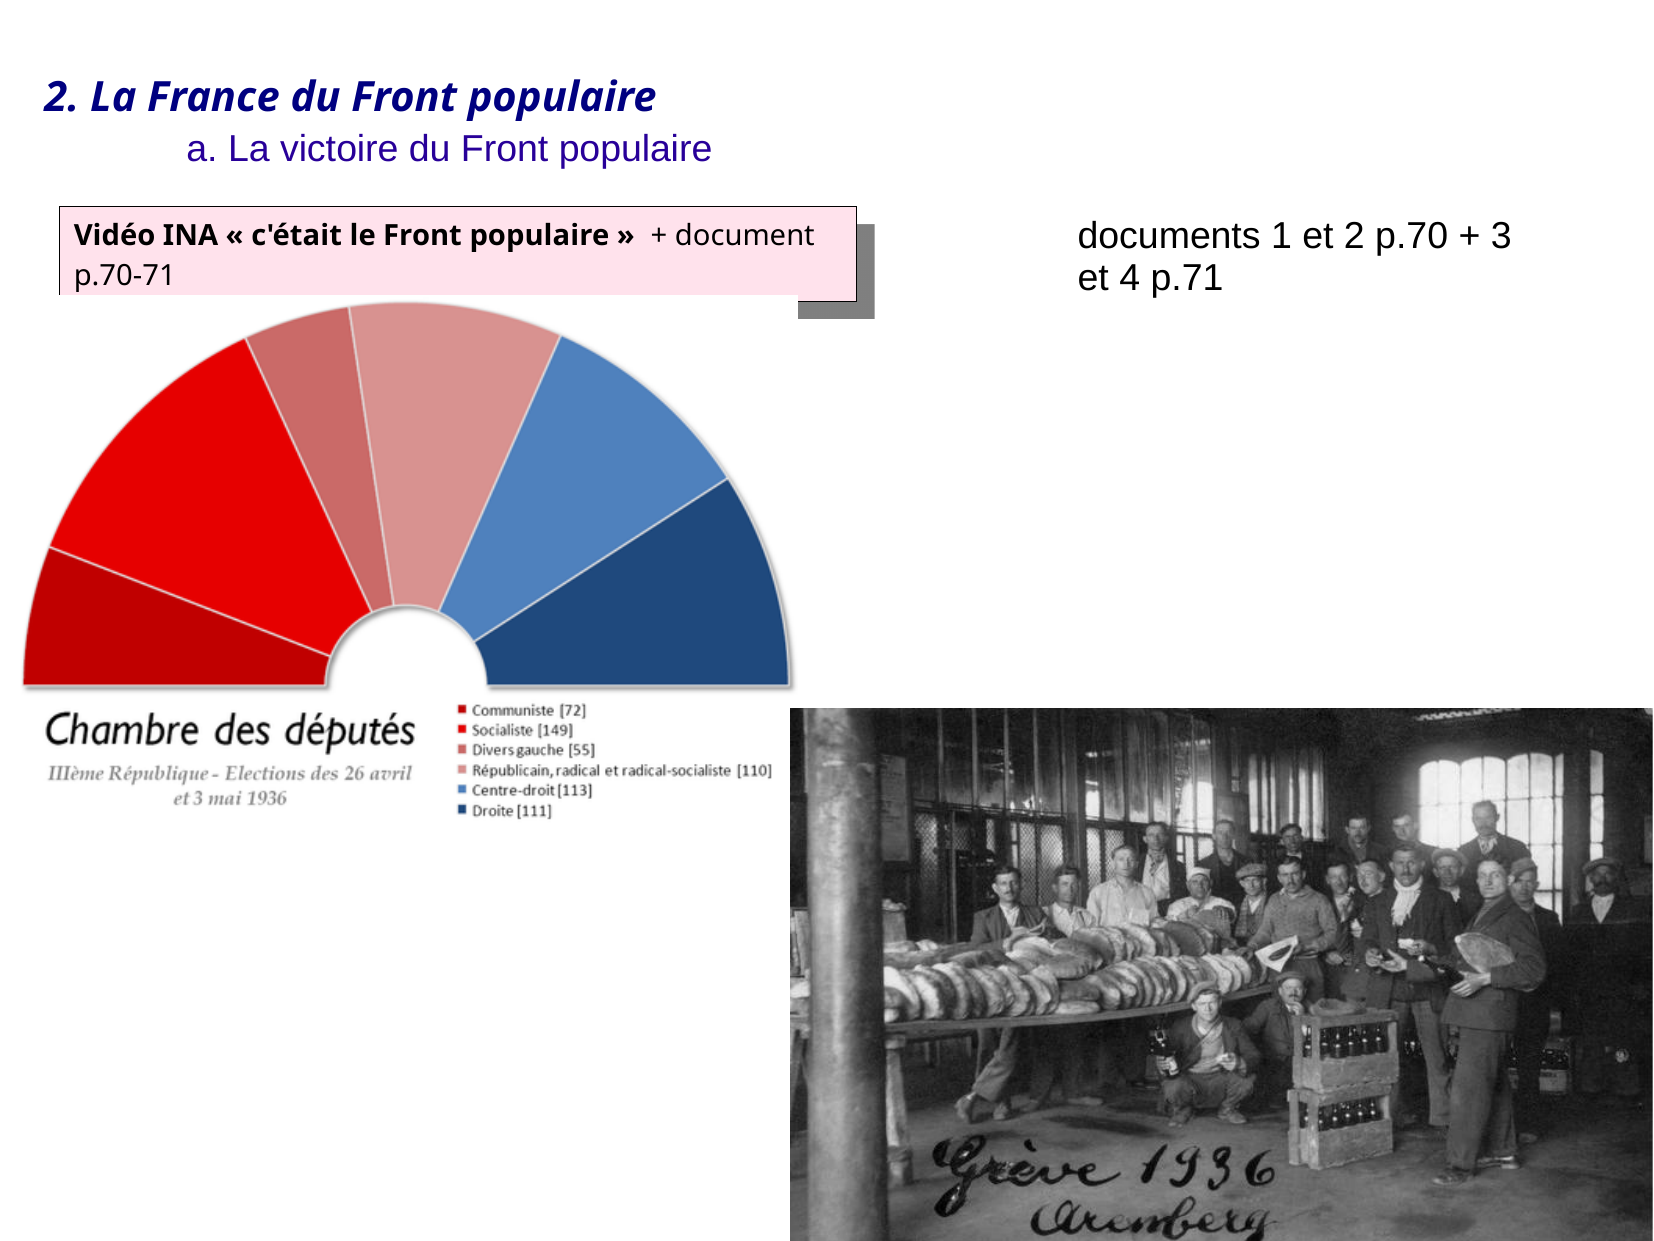

2. La France du Front populaire
a. La victoire du Front populaire
Vidéo INA « c'était le Front populaire » + document p.70-71
documents 1 et 2 p.70 + 3 et 4 p.71